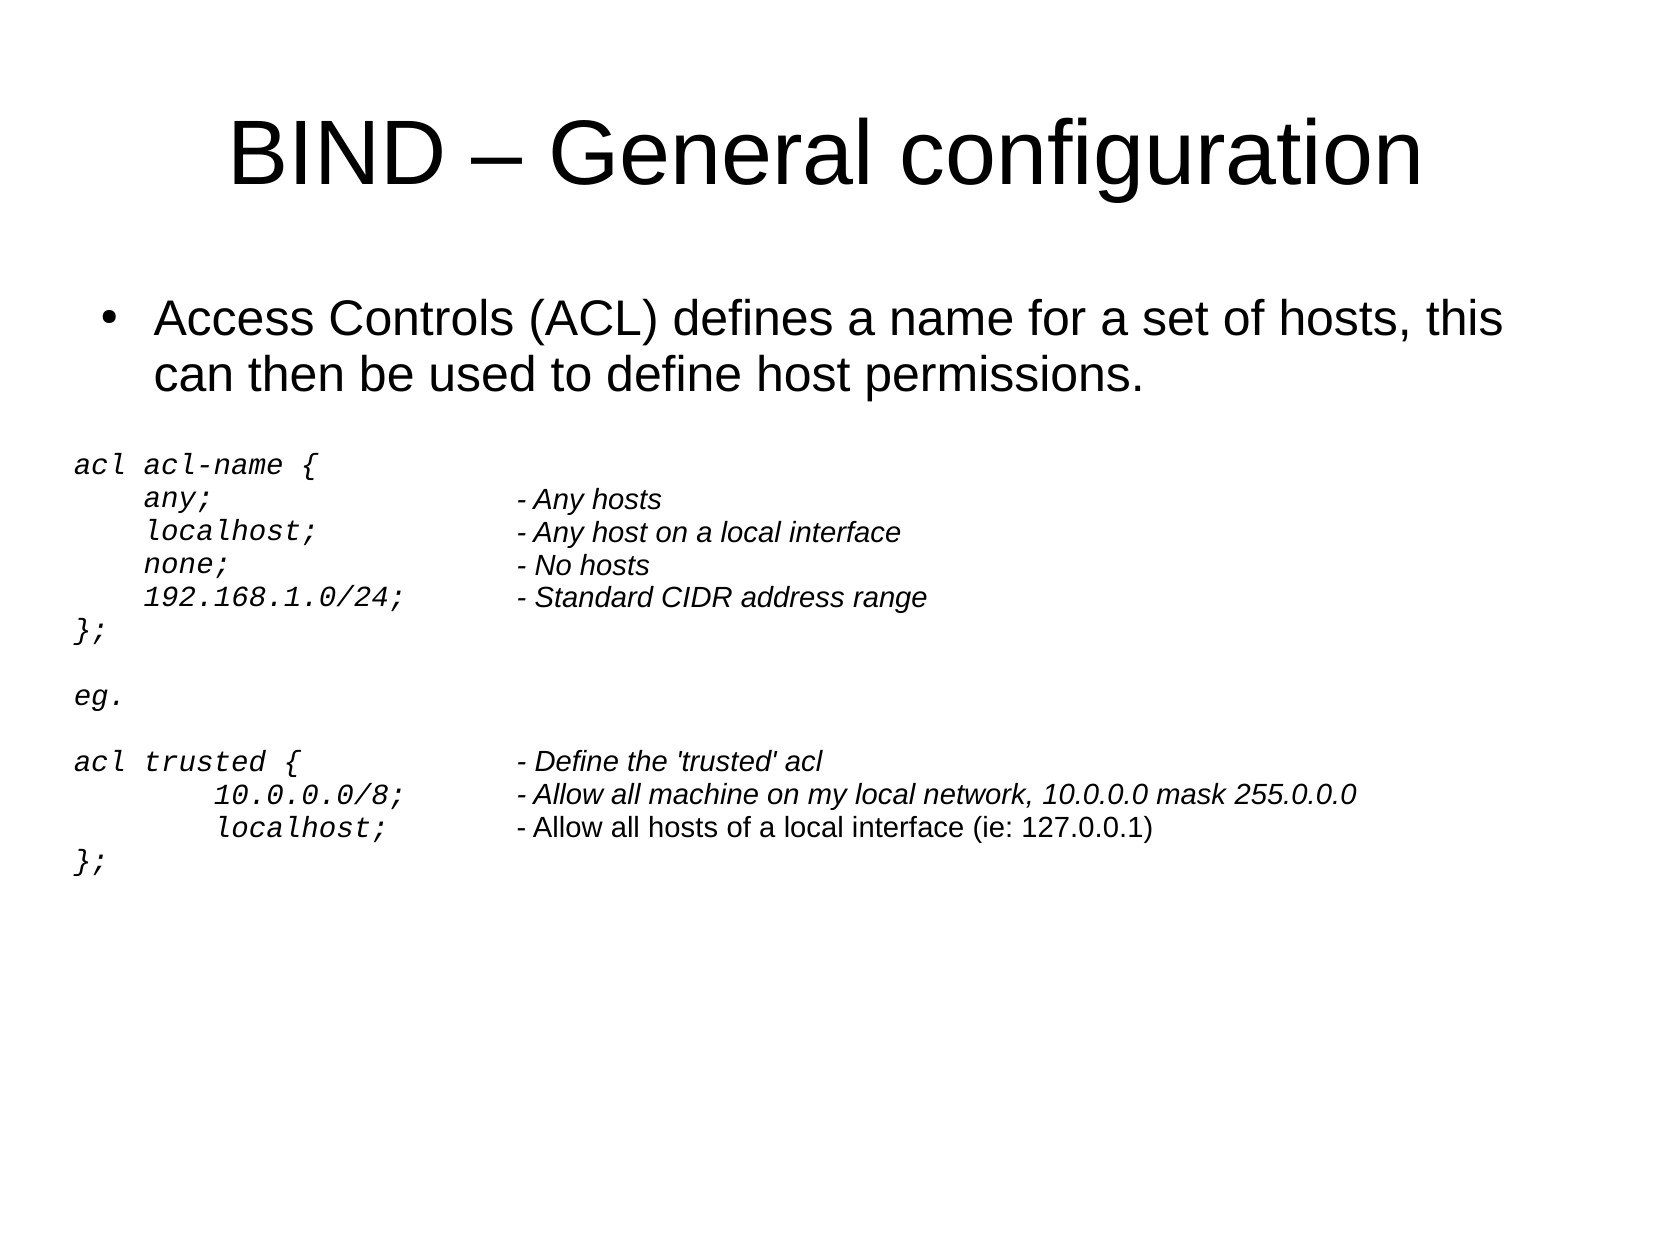

# BIND – General configuration
Access Controls (ACL) defines a name for a set of hosts, this can then be used to define host permissions.
acl acl-name {
 any;
 localhost;
 none;
 192.168.1.0/24;
};
eg.
acl trusted {
 10.0.0.0/8;
 localhost;
};
- Any hosts
- Any host on a local interface
- No hosts
- Standard CIDR address range
- Define the 'trusted' acl
- Allow all machine on my local network, 10.0.0.0 mask 255.0.0.0
- Allow all hosts of a local interface (ie: 127.0.0.1)